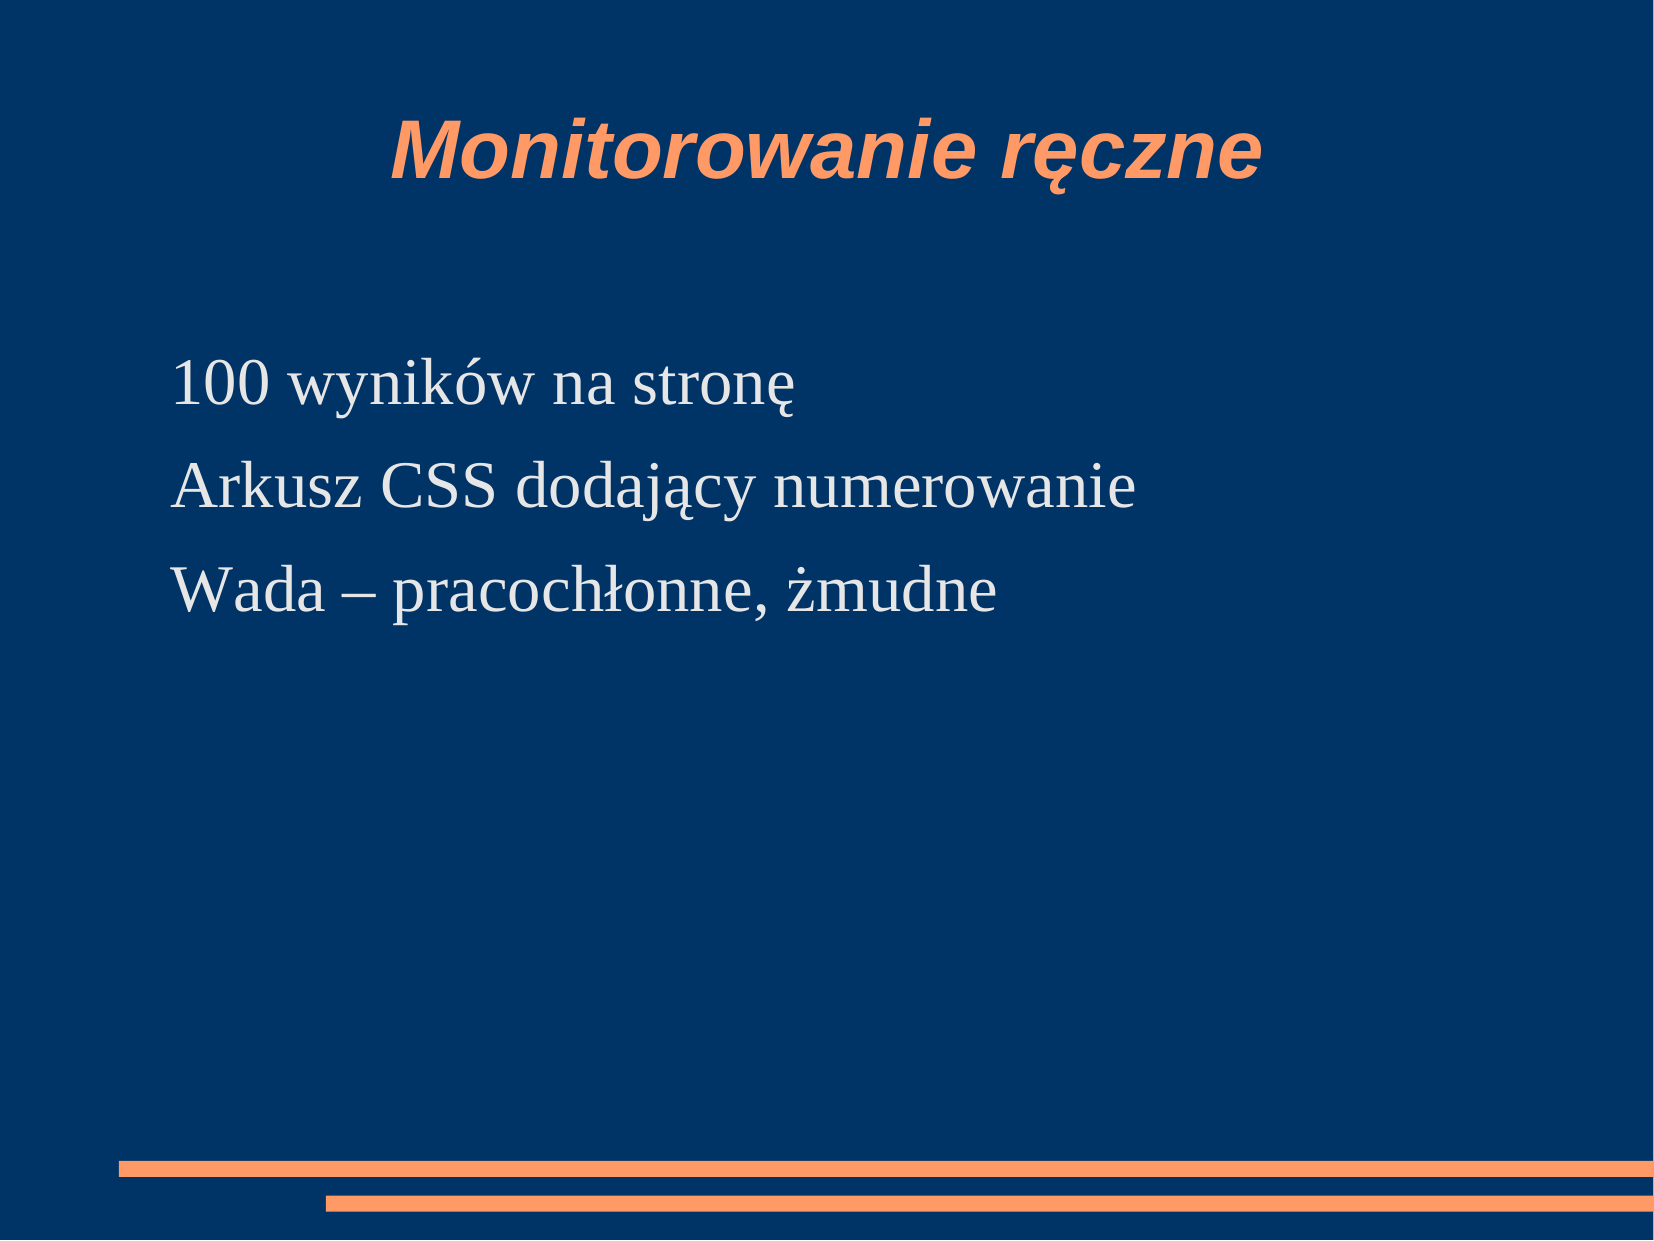

# Monitorowanie ręczne
100 wyników na stronę
Arkusz CSS dodający numerowanie
Wada – pracochłonne, żmudne